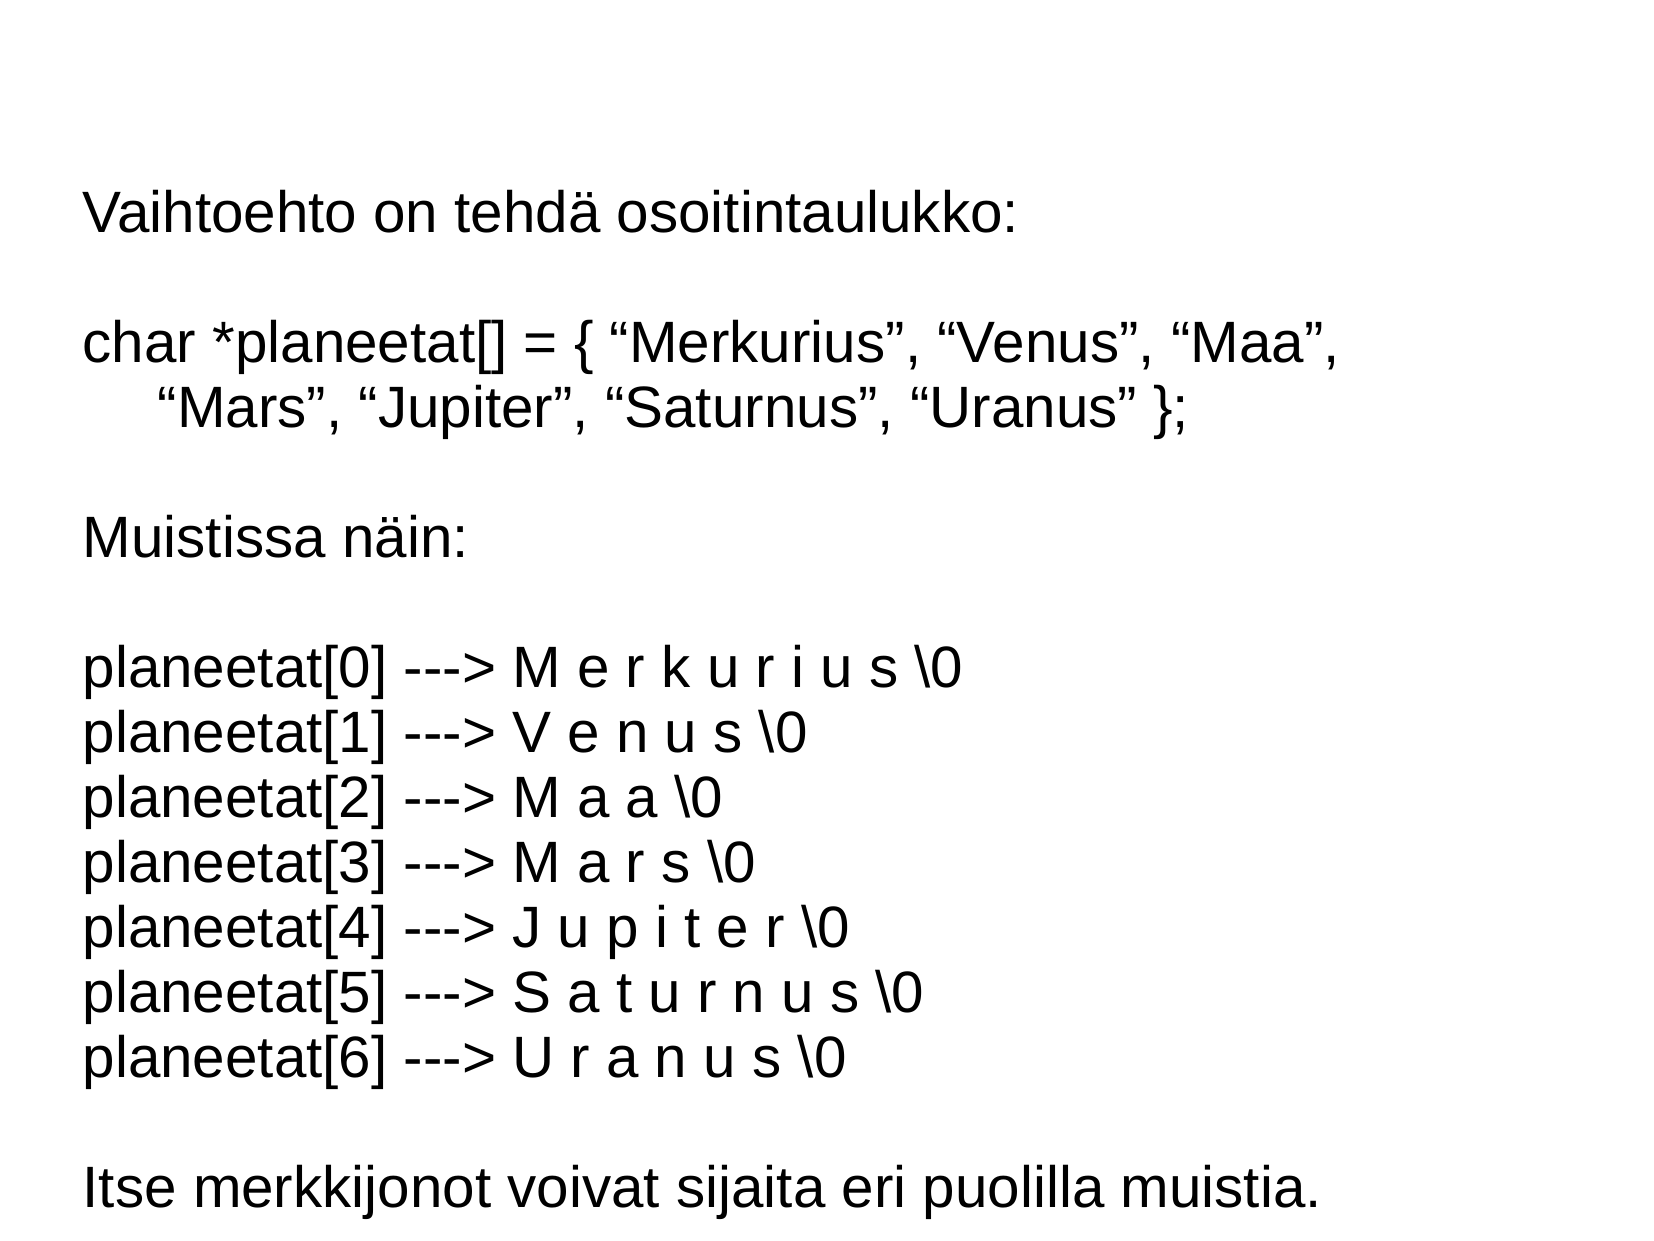

Vaihtoehto on tehdä osoitintaulukko:
char *planeetat[] = { “Merkurius”, “Venus”, “Maa”,
	“Mars”, “Jupiter”, “Saturnus”, “Uranus” };
Muistissa näin:
planeetat[0] ---> M e r k u r i u s \0
planeetat[1] ---> V e n u s \0
planeetat[2] ---> M a a \0
planeetat[3] ---> M a r s \0
planeetat[4] ---> J u p i t e r \0
planeetat[5] ---> S a t u r n u s \0
planeetat[6] ---> U r a n u s \0
Itse merkkijonot voivat sijaita eri puolilla muistia.